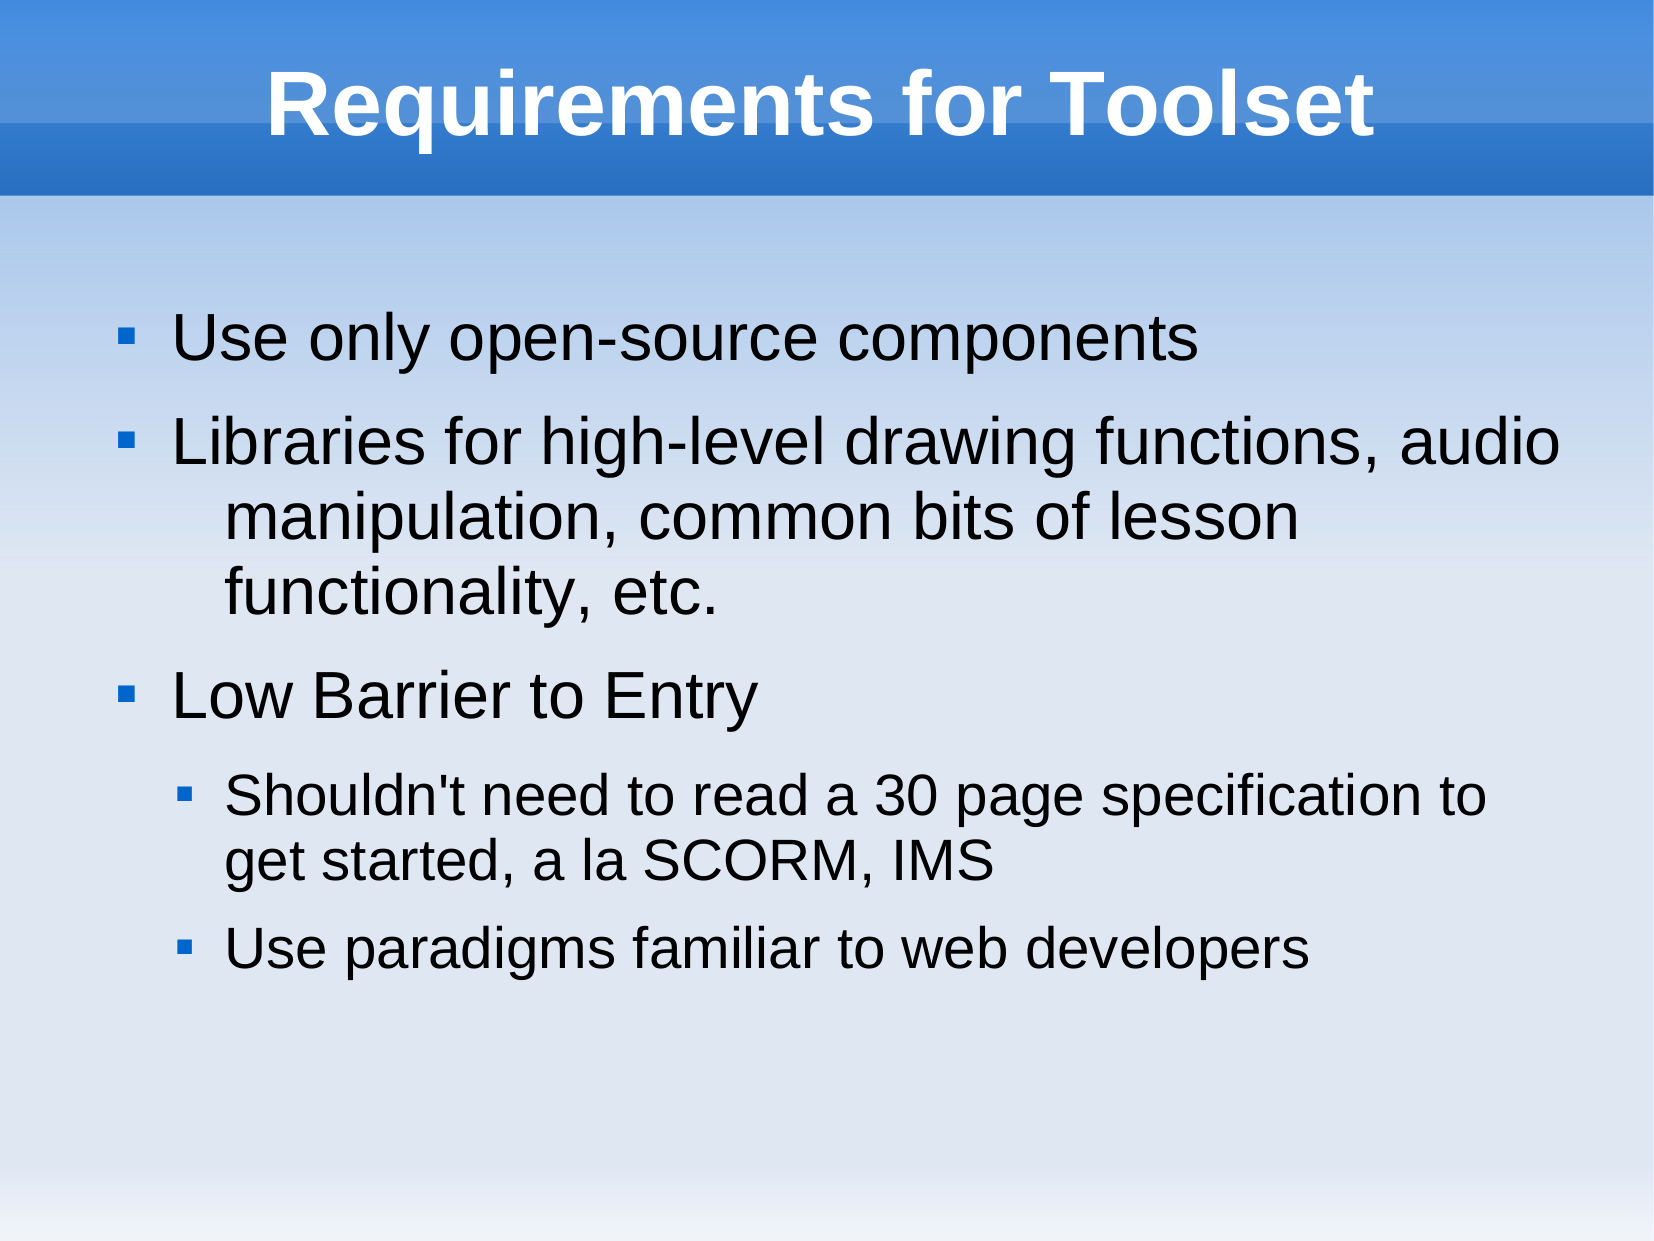

# Requirements for Toolset
Use only open-source components
Libraries for high-level drawing functions, audio manipulation, common bits of lesson functionality, etc.
Low Barrier to Entry
Shouldn't need to read a 30 page specification to get started, a la SCORM, IMS
Use paradigms familiar to web developers